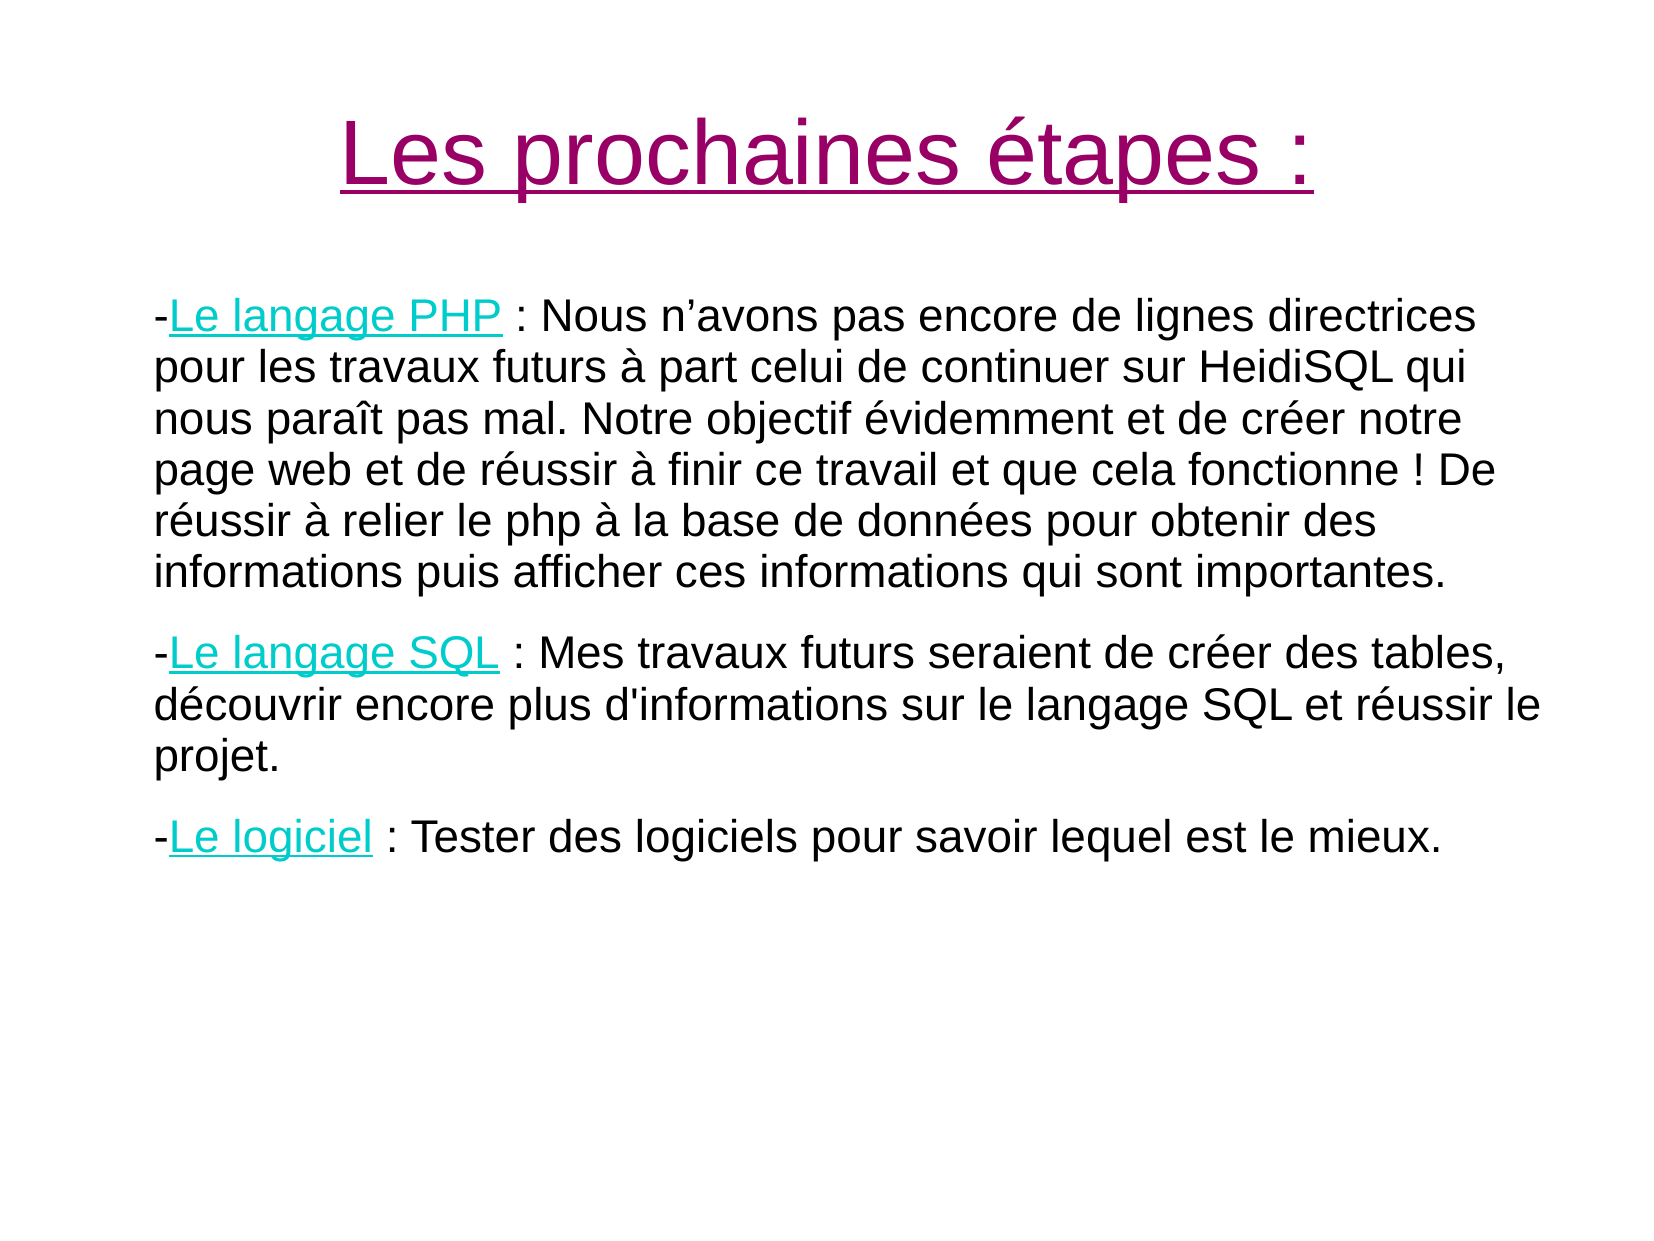

# Les prochaines étapes :
-Le langage PHP : Nous n’avons pas encore de lignes directrices pour les travaux futurs à part celui de continuer sur HeidiSQL qui nous paraît pas mal. Notre objectif évidemment et de créer notre page web et de réussir à finir ce travail et que cela fonctionne ! De réussir à relier le php à la base de données pour obtenir des informations puis afficher ces informations qui sont importantes.
-Le langage SQL : Mes travaux futurs seraient de créer des tables, découvrir encore plus d'informations sur le langage SQL et réussir le projet.
-Le logiciel : Tester des logiciels pour savoir lequel est le mieux.